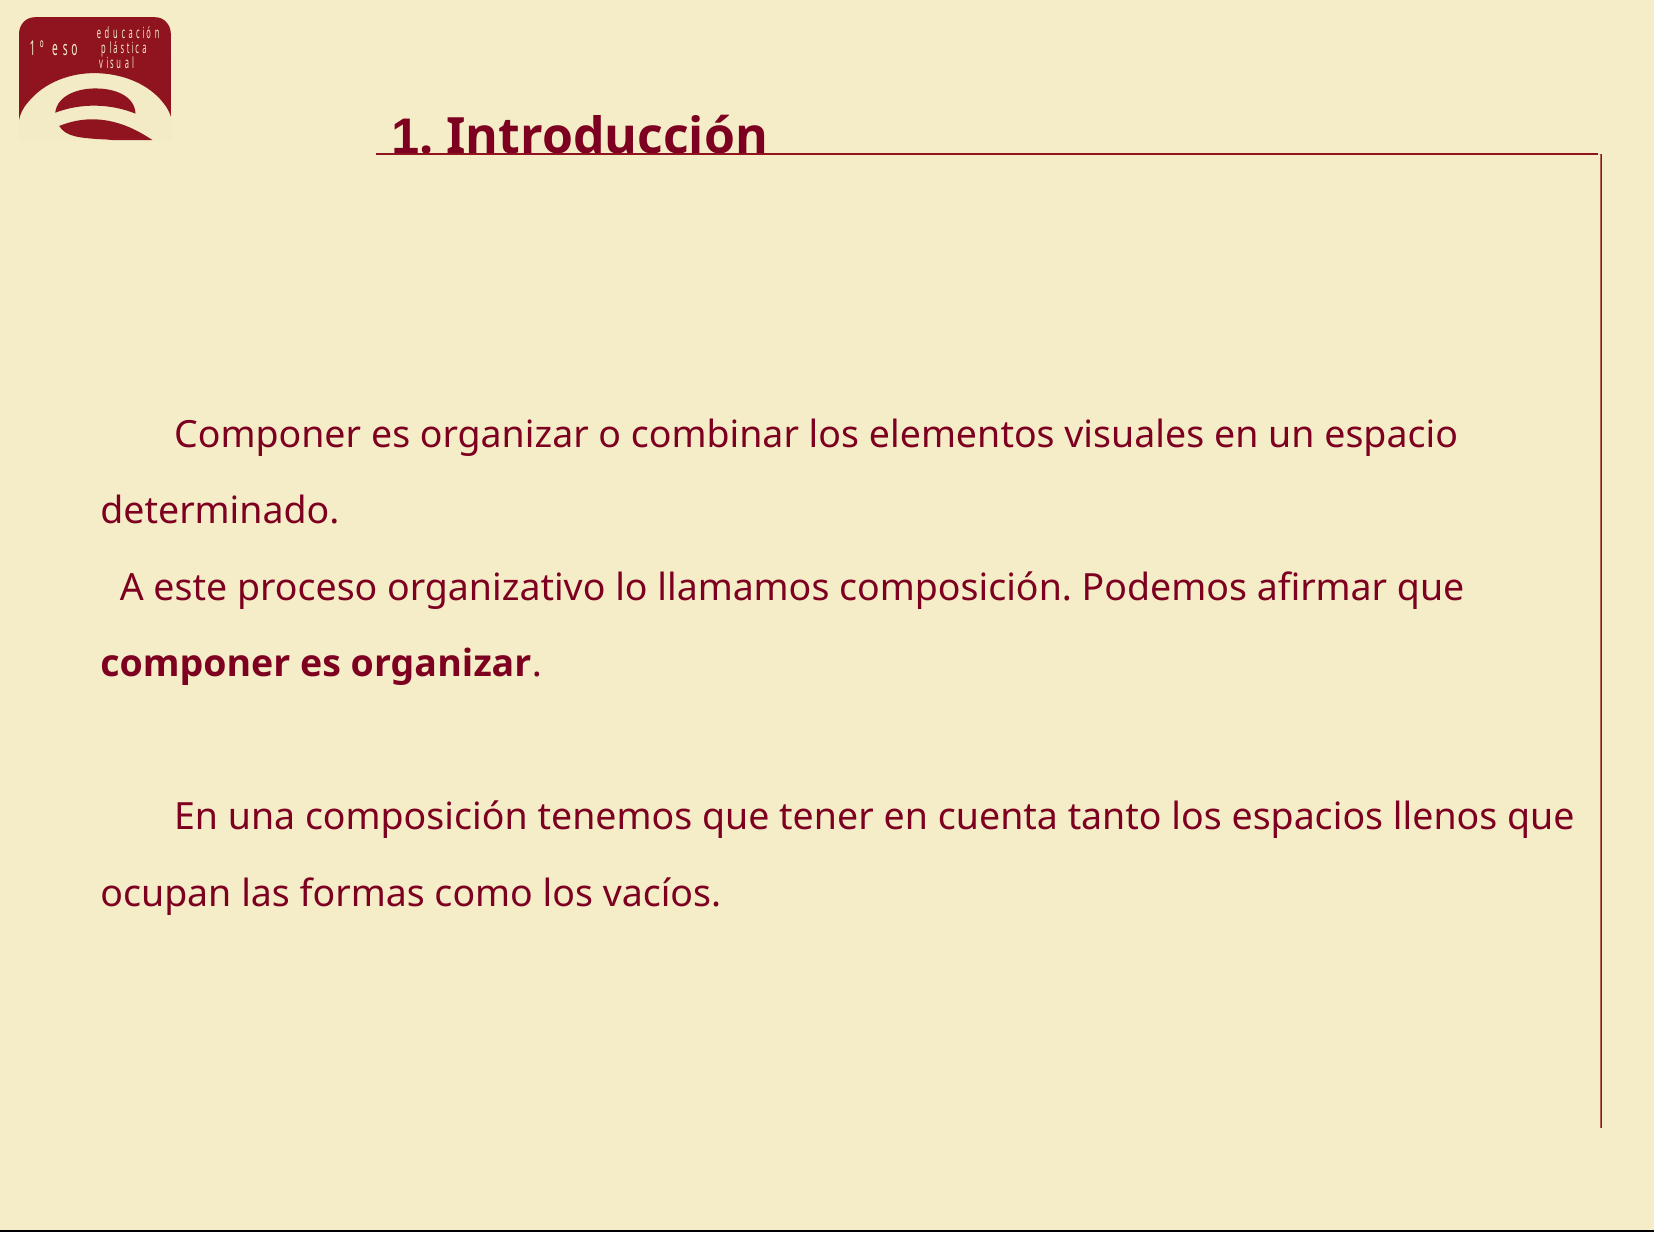

1. Introducción
	Componer es organizar o combinar los elementos visuales en un espacio determinado.
 A este proceso organizativo lo llamamos composición. Podemos afirmar que componer es organizar.
	En una composición tenemos que tener en cuenta tanto los espacios llenos que ocupan las formas como los vacíos.
#